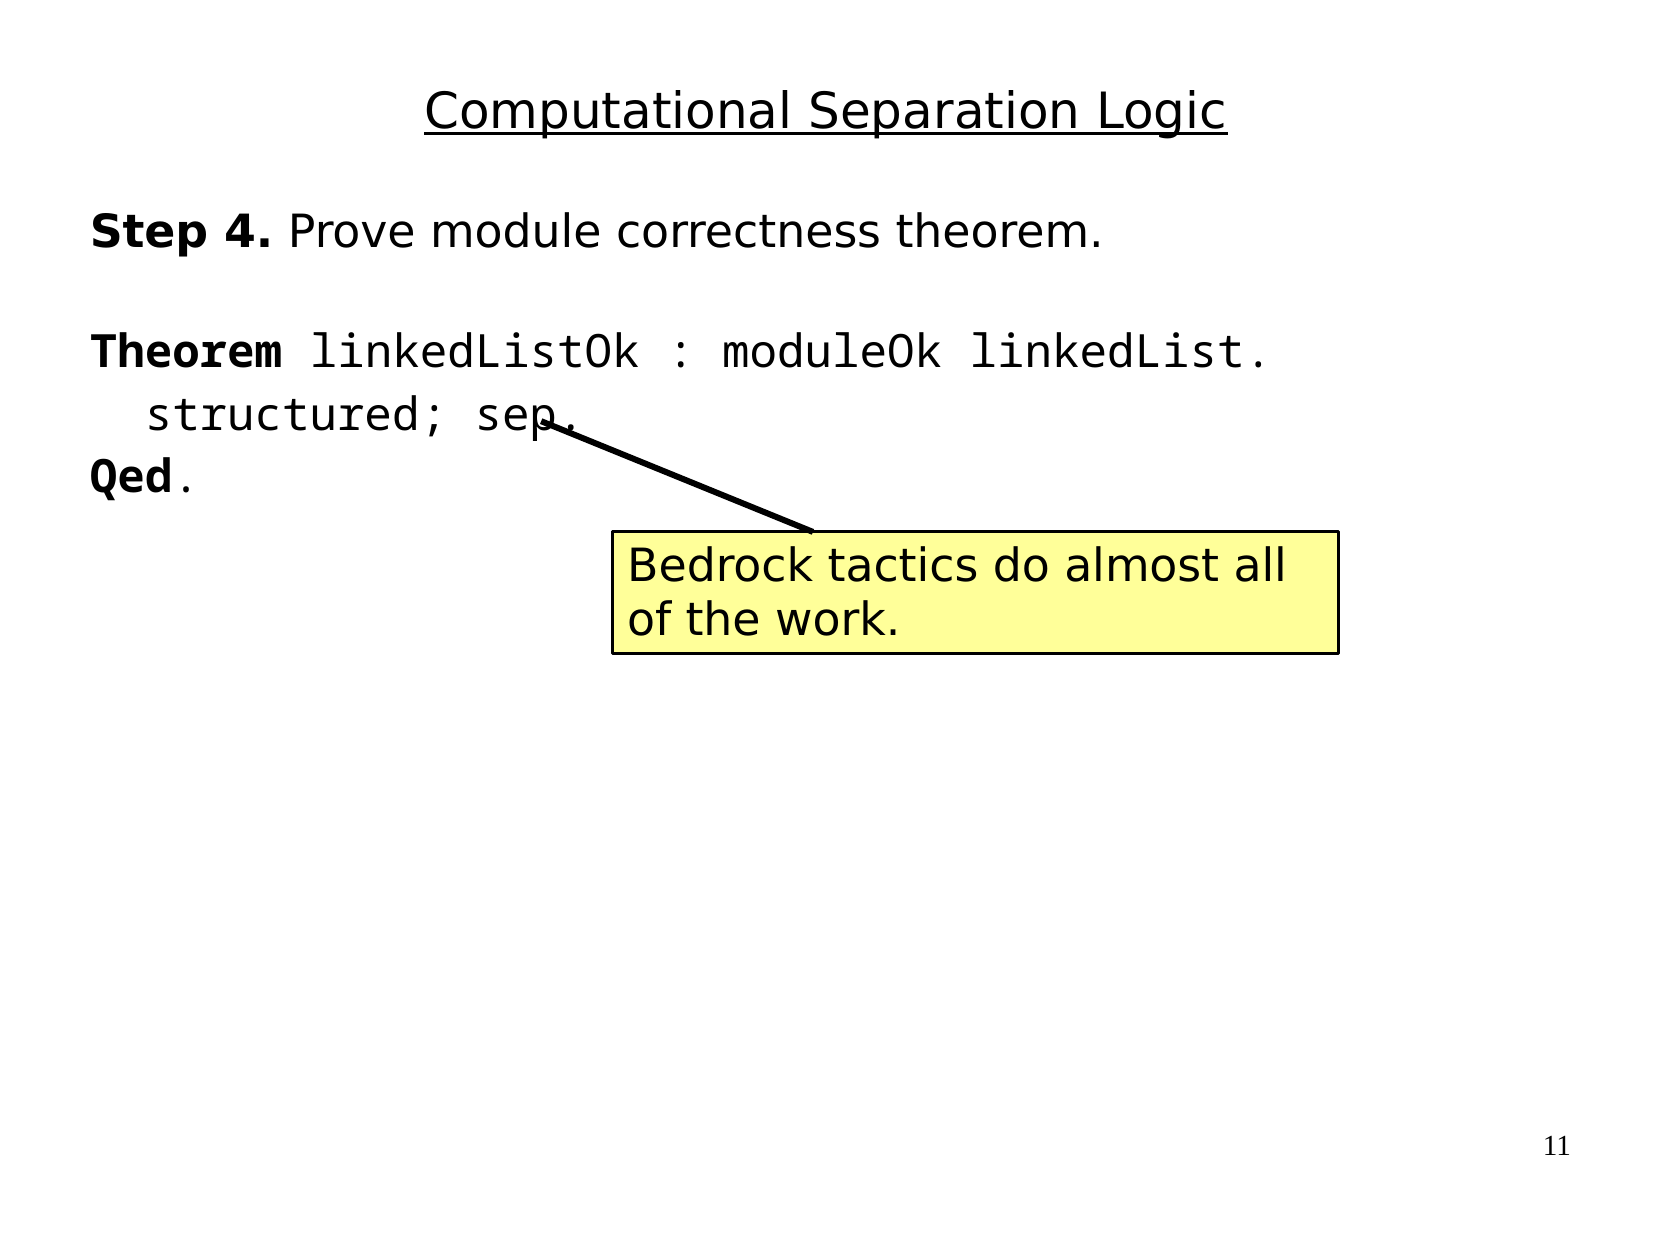

Computational Separation Logic
Step 4. Prove module correctness theorem.
Theorem linkedListOk : moduleOk linkedList.
 structured; sep.
Qed.
Bedrock tactics do almost all of the work.
11